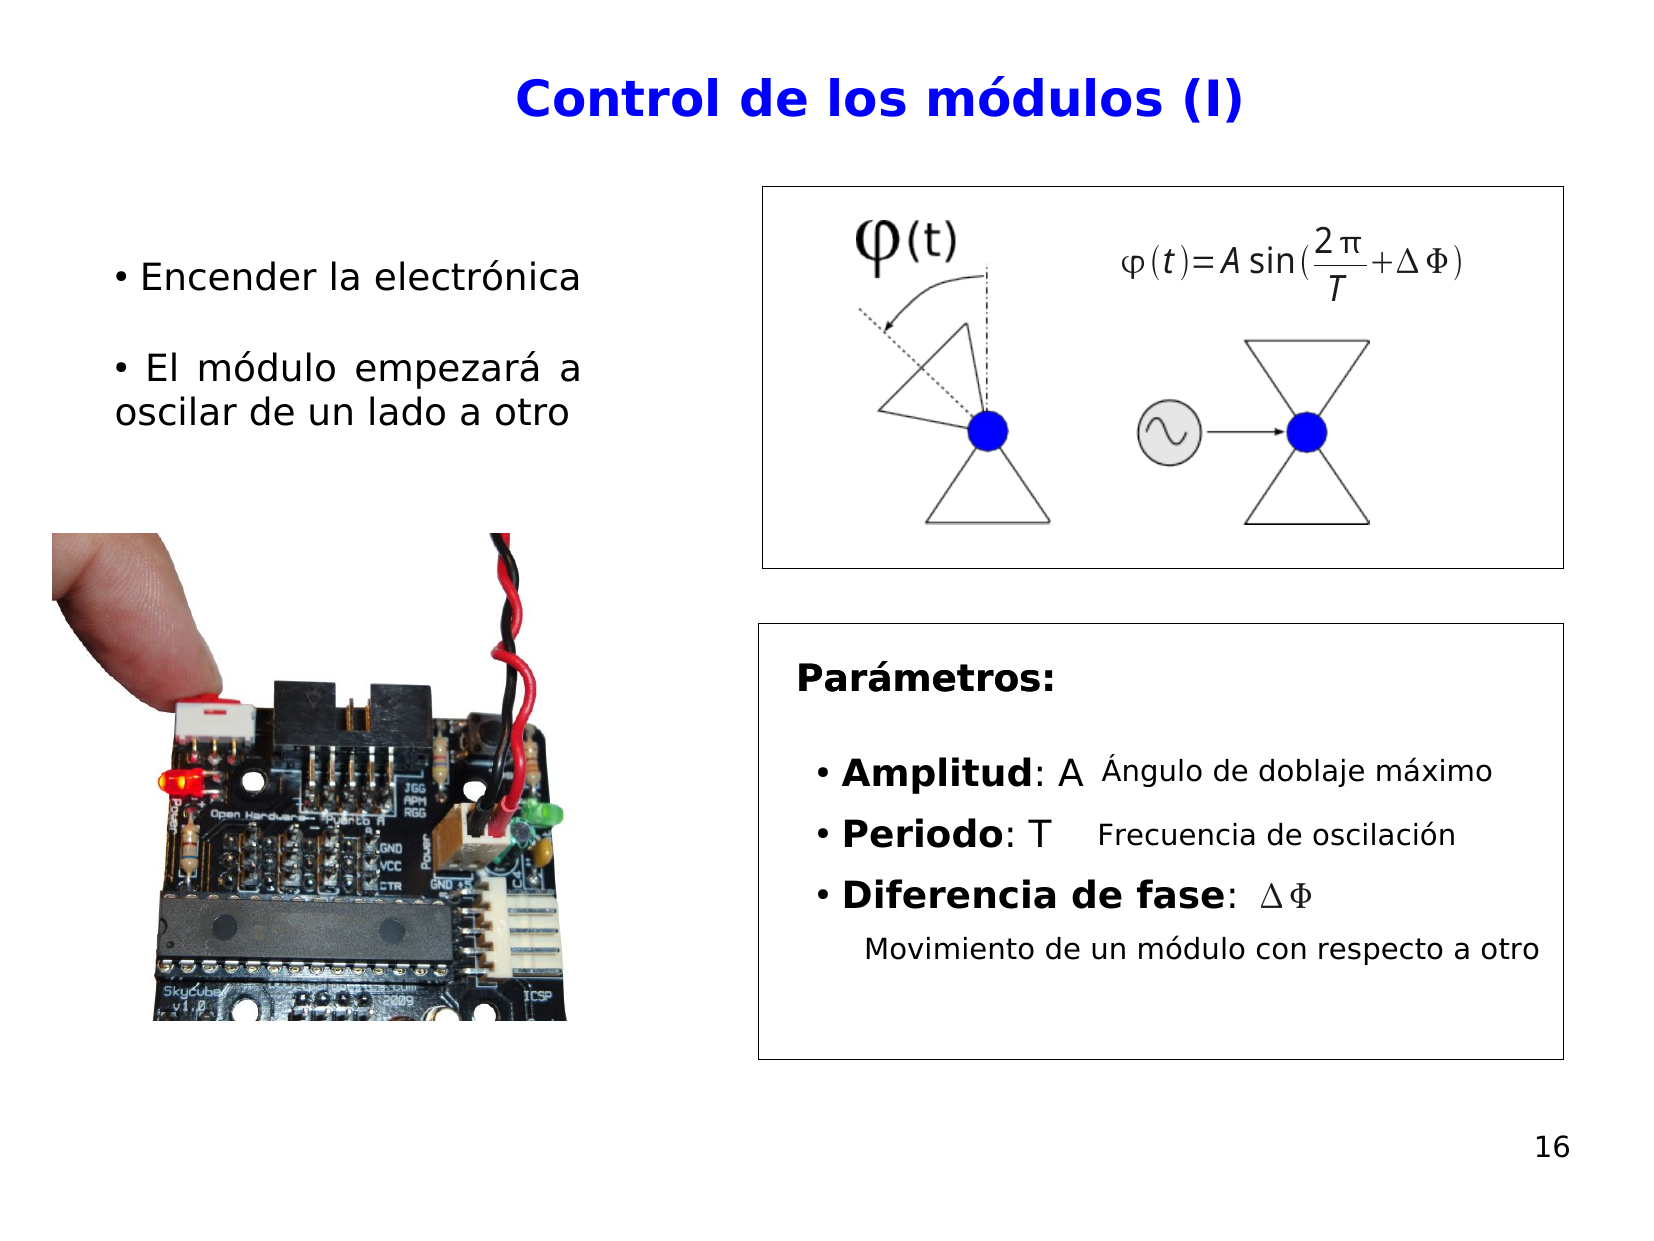

Control de los módulos (I)
 Encender la electrónica
 El módulo empezará a oscilar de un lado a otro
Parámetros:
Parámetros:
 Amplitud: A
 Periodo: T
 Diferencia de fase:
Ángulo de doblaje máximo
Frecuencia de oscilación
Movimiento de un módulo con respecto a otro
16